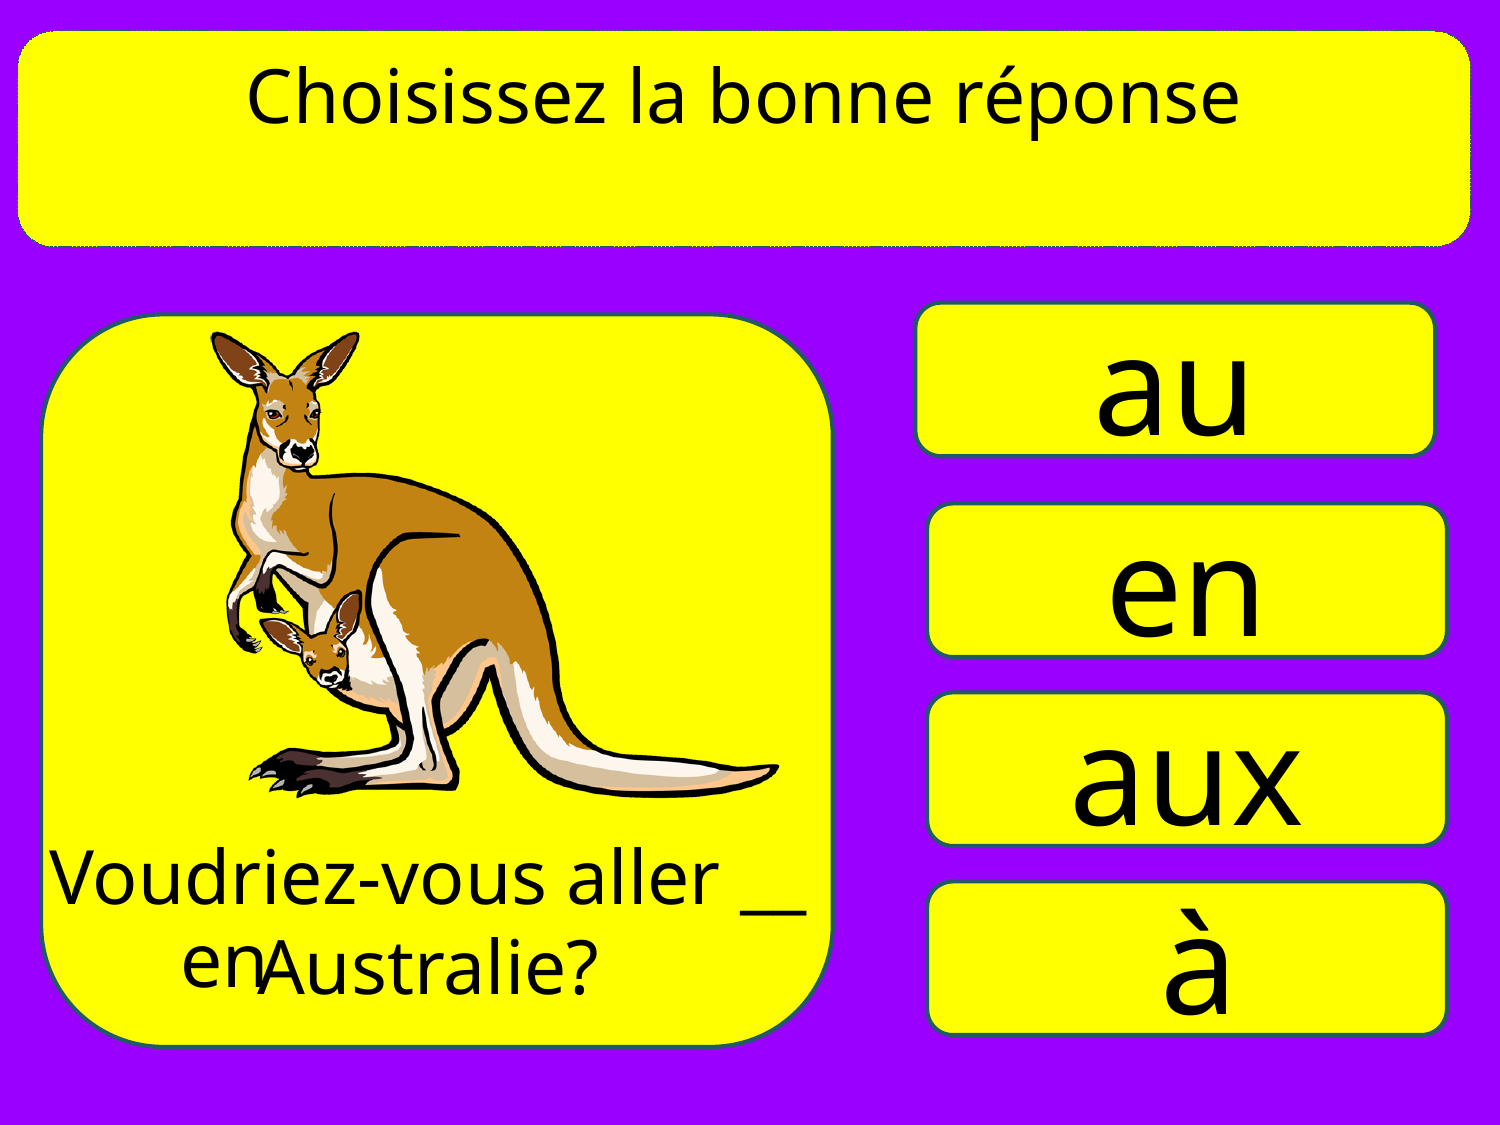

Choisissez la bonne réponse
au
en
aux
Voudriez-vous aller __ Australie?
à
en